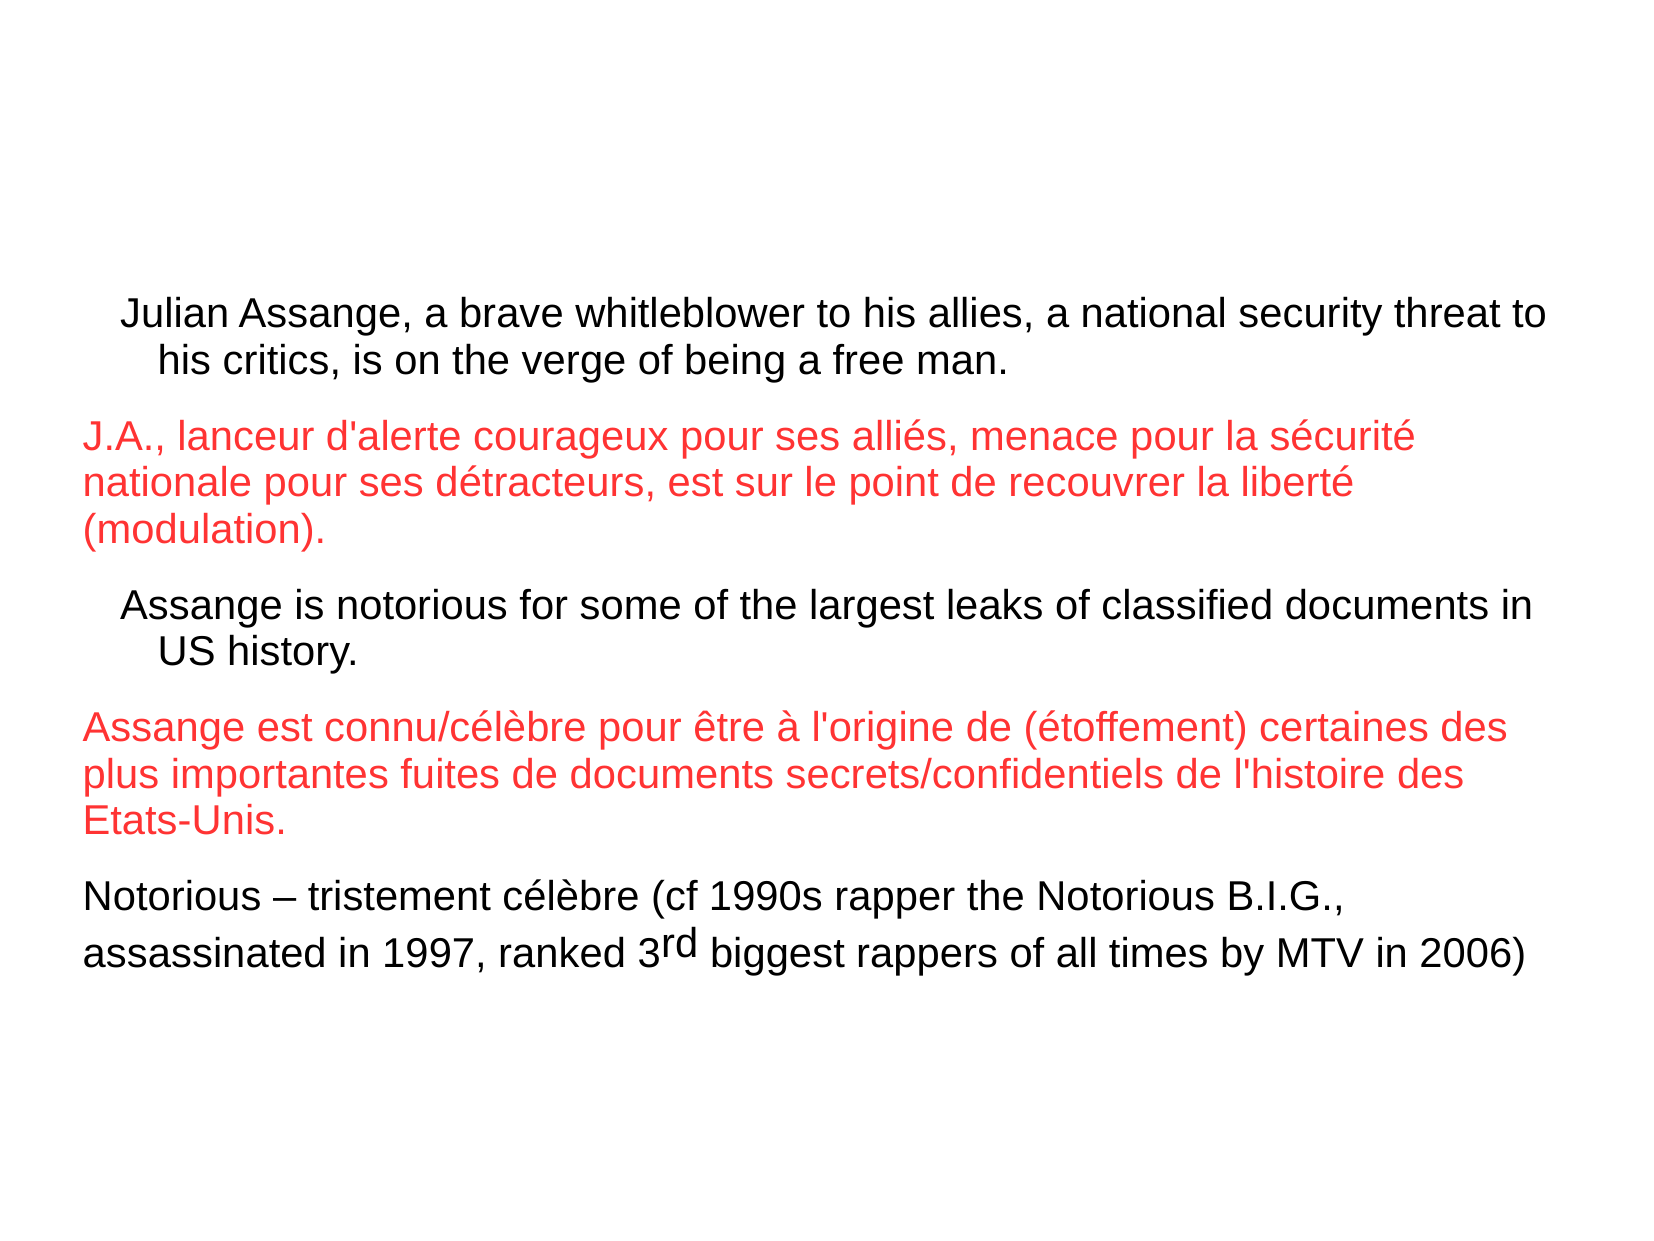

#
Julian Assange, a brave whitleblower to his allies, a national security threat to his critics, is on the verge of being a free man.
J.A., lanceur d'alerte courageux pour ses alliés, menace pour la sécurité nationale pour ses détracteurs, est sur le point de recouvrer la liberté (modulation).
Assange is notorious for some of the largest leaks of classified documents in US history.
Assange est connu/célèbre pour être à l'origine de (étoffement) certaines des plus importantes fuites de documents secrets/confidentiels de l'histoire des Etats-Unis.
Notorious – tristement célèbre (cf 1990s rapper the Notorious B.I.G., assassinated in 1997, ranked 3rd biggest rappers of all times by MTV in 2006)